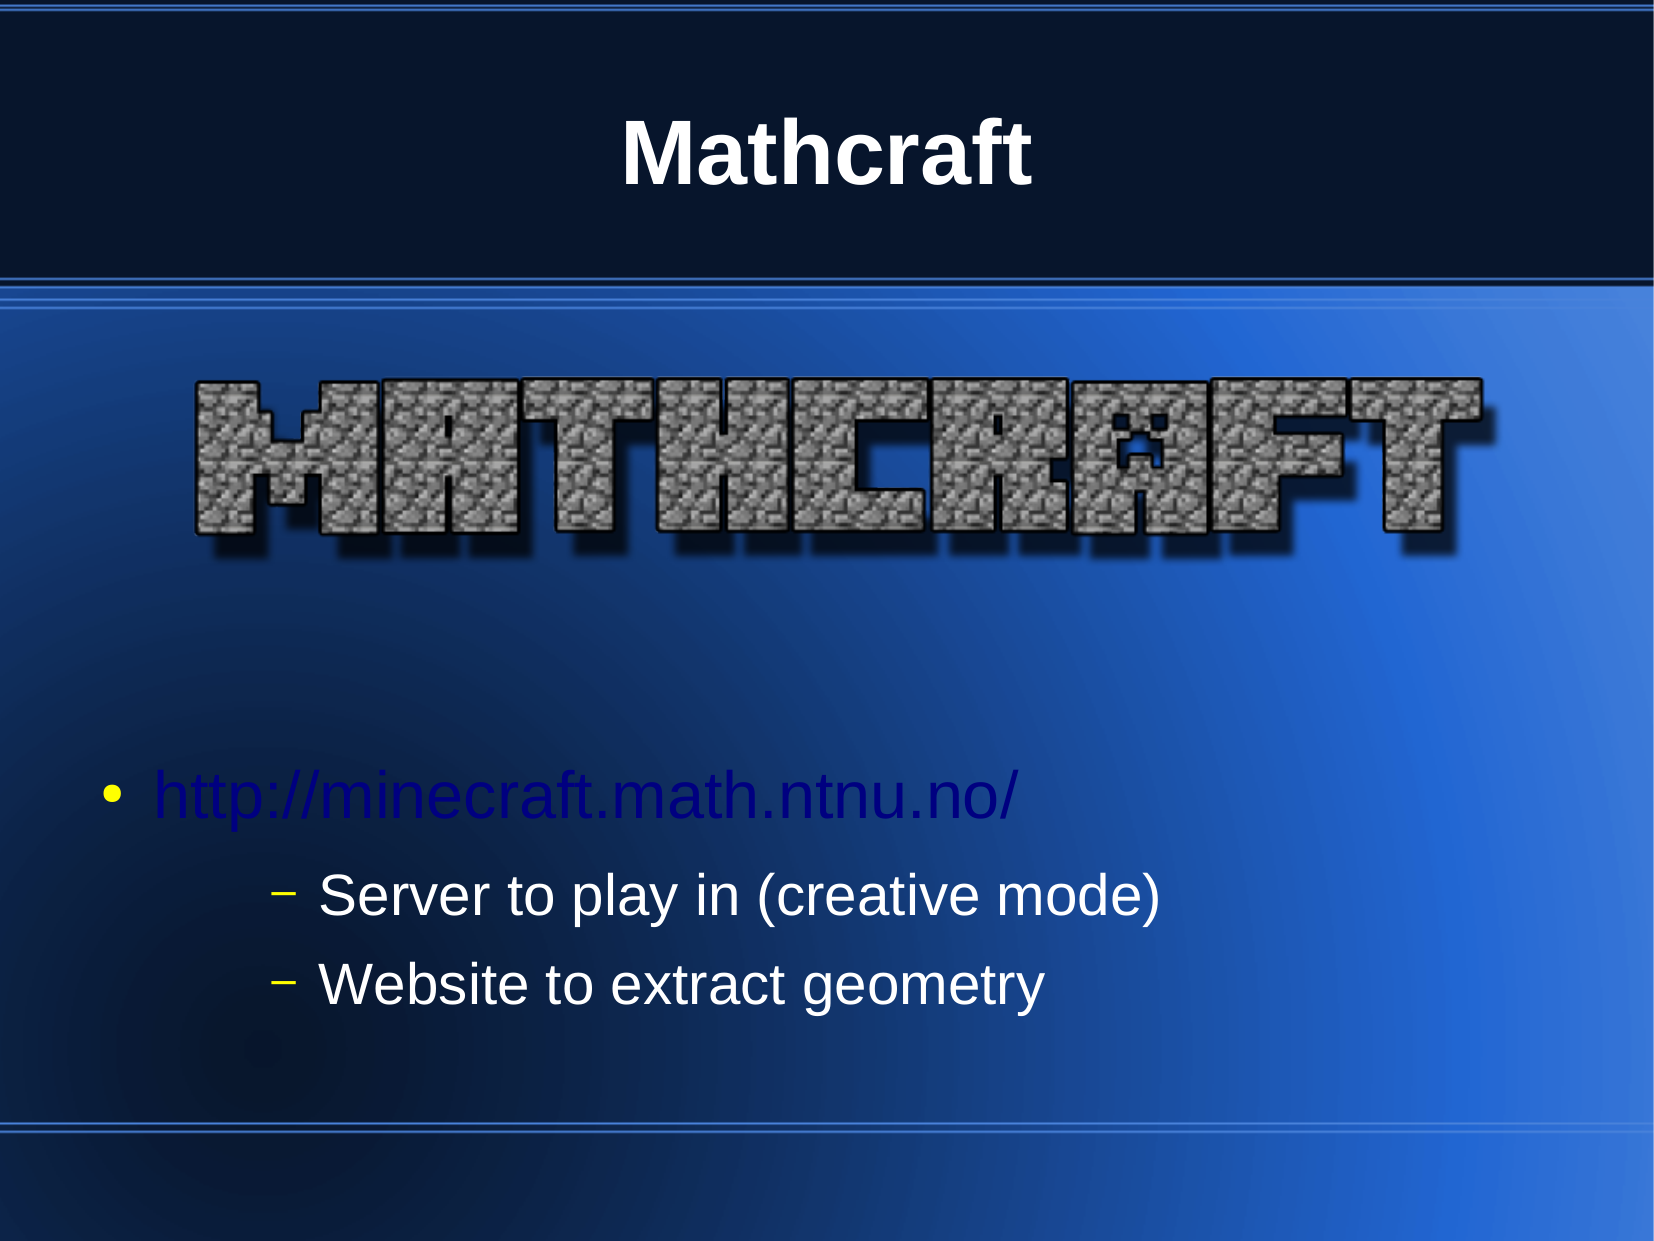

# Mathcraft
http://minecraft.math.ntnu.no/
Server to play in (creative mode)
Website to extract geometry